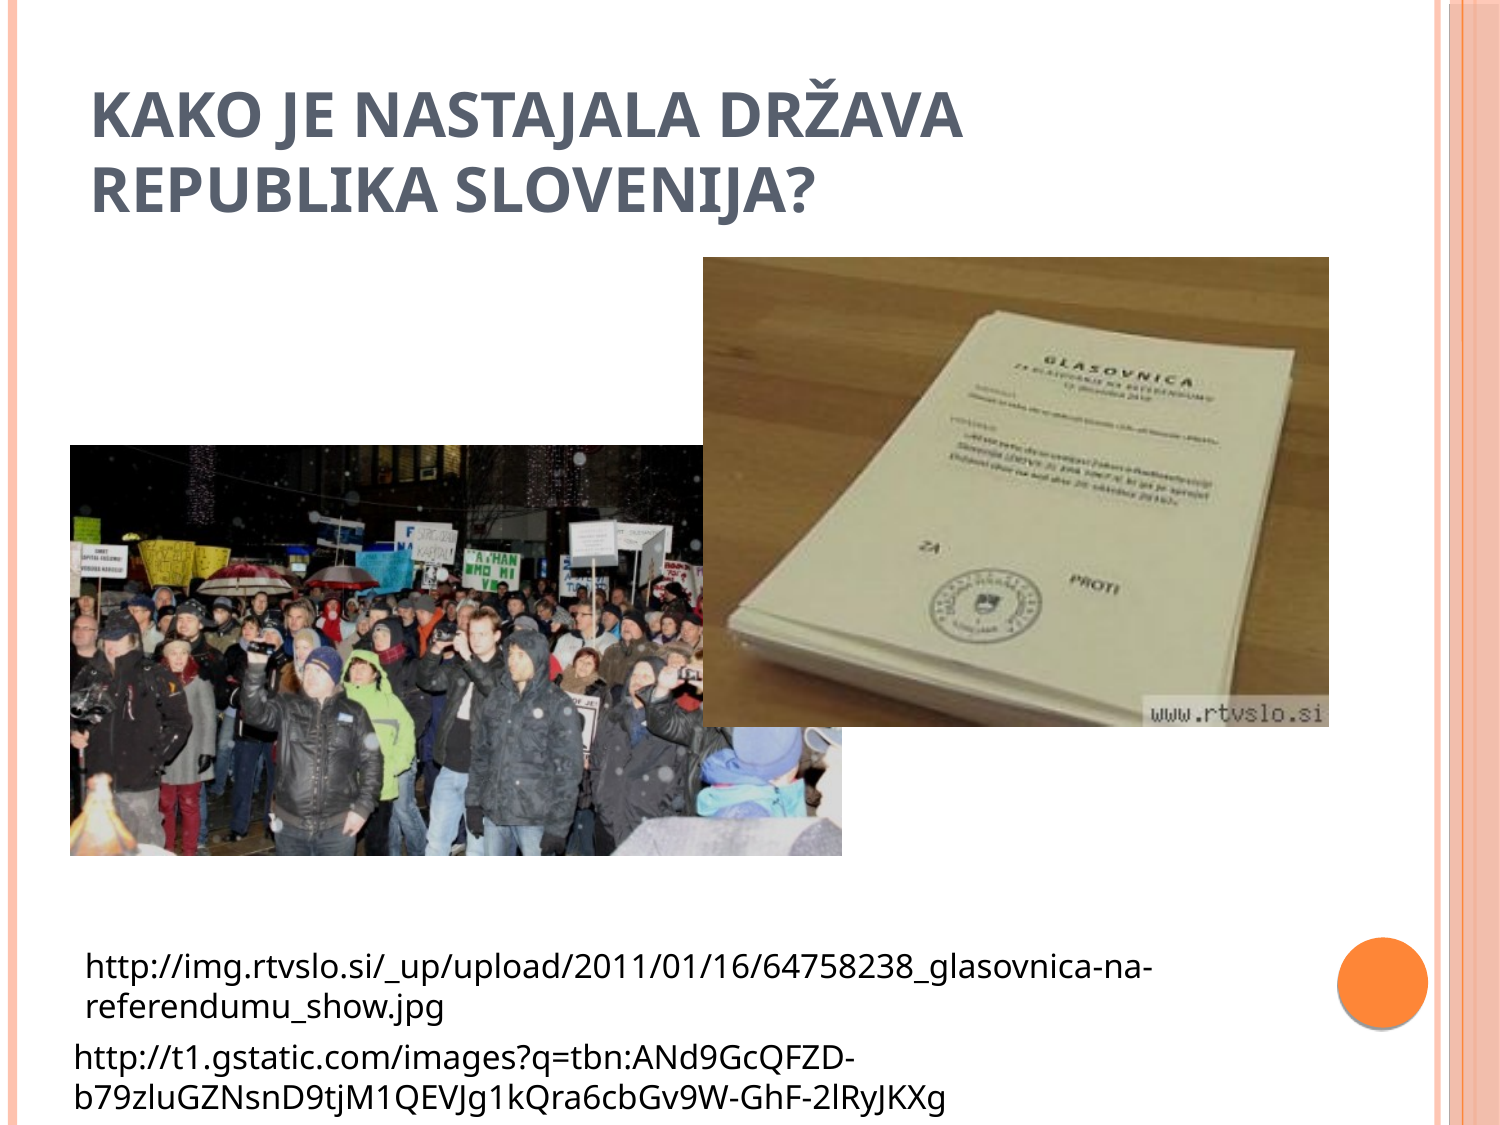

# Kako je nastajala država republika slovenija?
http://img.rtvslo.si/_up/upload/2011/01/16/64758238_glasovnica-na-referendumu_show.jpg
http://t1.gstatic.com/images?q=tbn:ANd9GcQFZD-b79zluGZNsnD9tjM1QEVJg1kQra6cbGv9W-GhF-2lRyJKXg